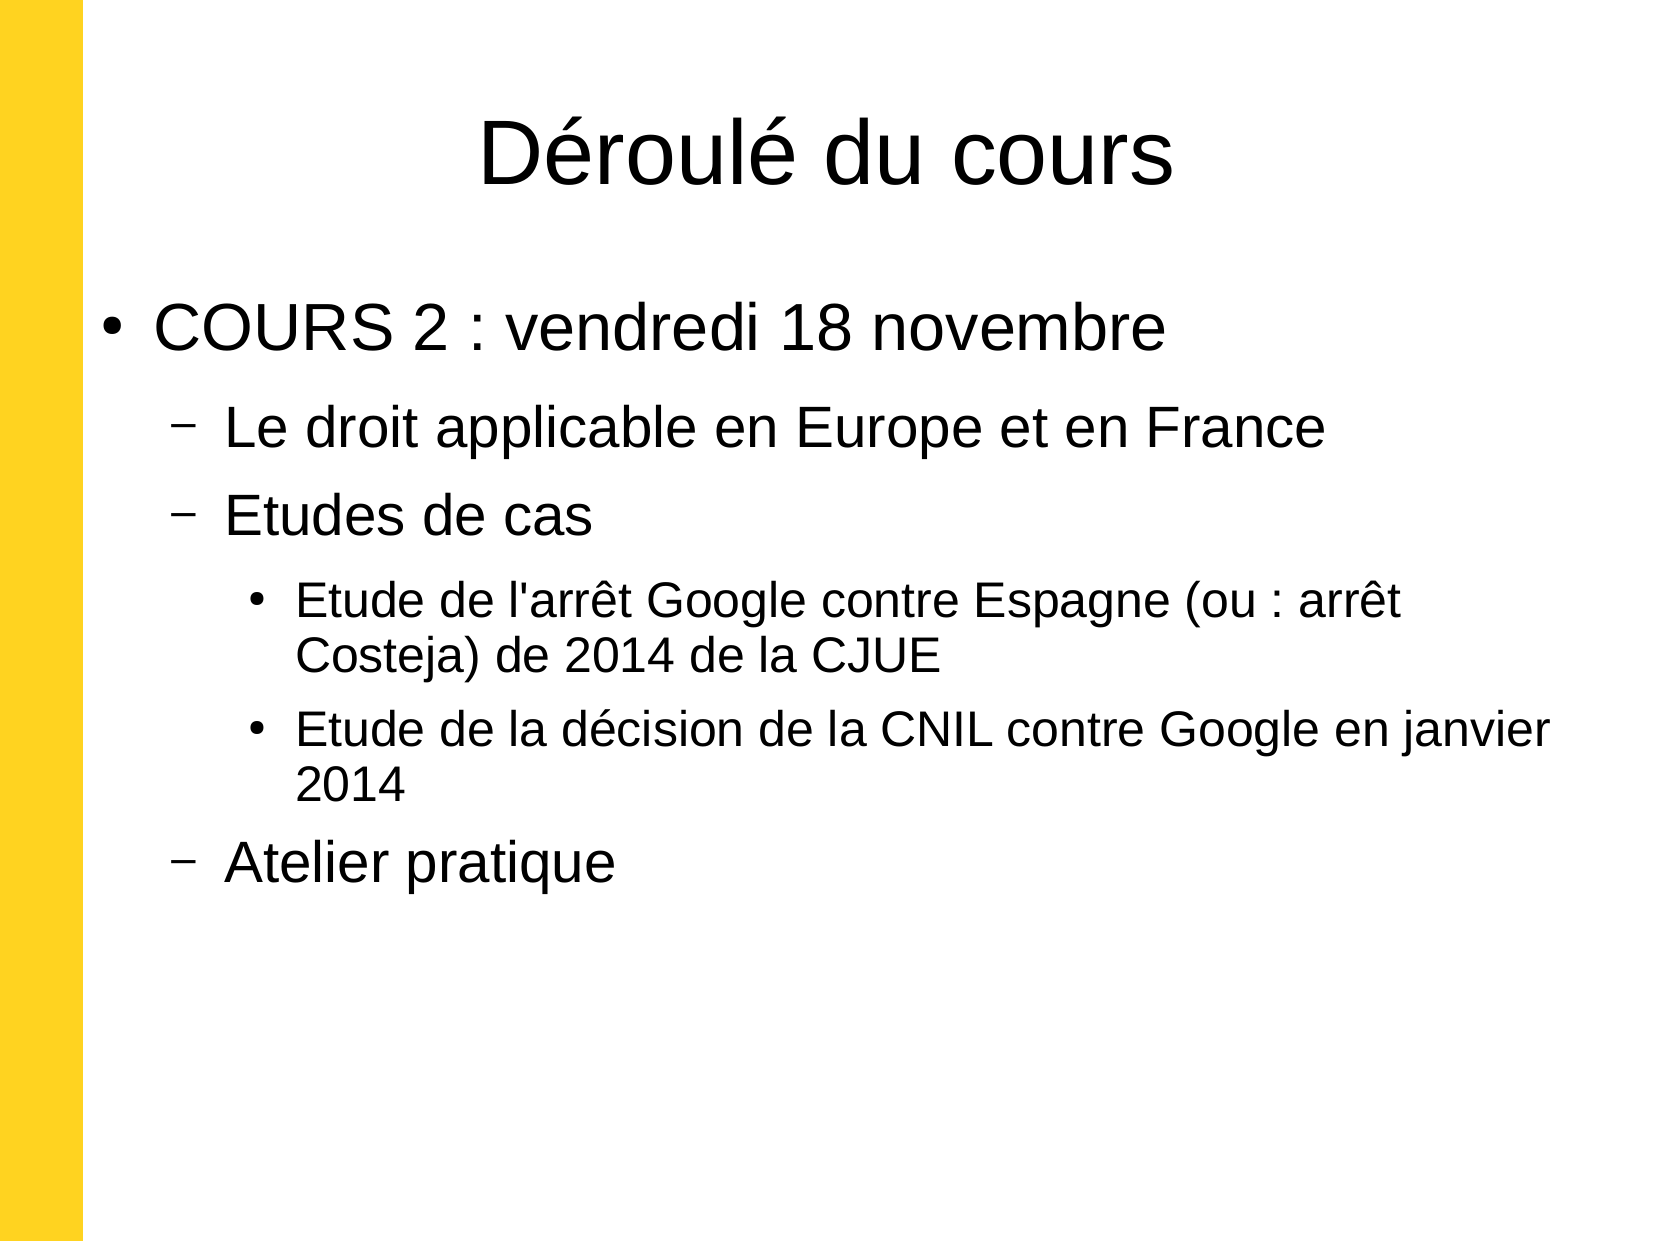

# Déroulé du cours
COURS 2 : vendredi 18 novembre
Le droit applicable en Europe et en France
Etudes de cas
Etude de l'arrêt Google contre Espagne (ou : arrêt Costeja) de 2014 de la CJUE
Etude de la décision de la CNIL contre Google en janvier 2014
Atelier pratique